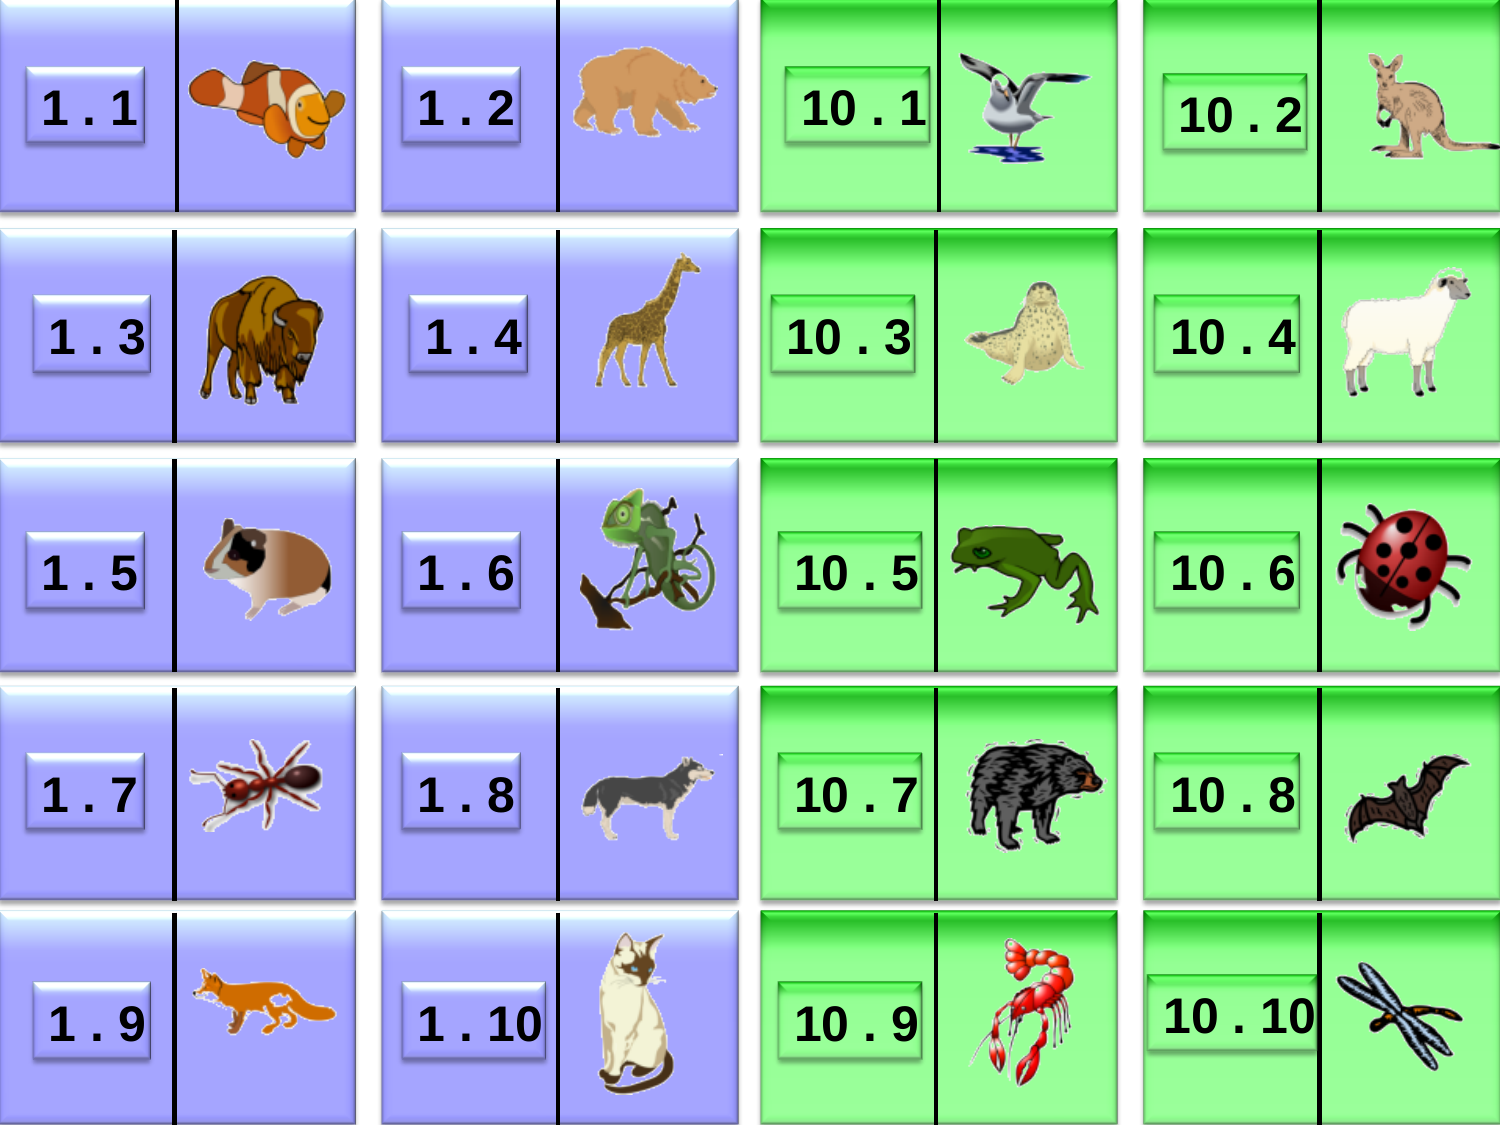

1 . 1
1 . 2
10 . 1
10 . 2
1 . 3
1 . 4
10 . 3
10 . 4
1 . 5
1 . 6
10 . 5
10 . 6
1 . 7
1 . 8
10 . 7
10 . 8
10 . 10
1 . 9
1 . 10
10 . 9